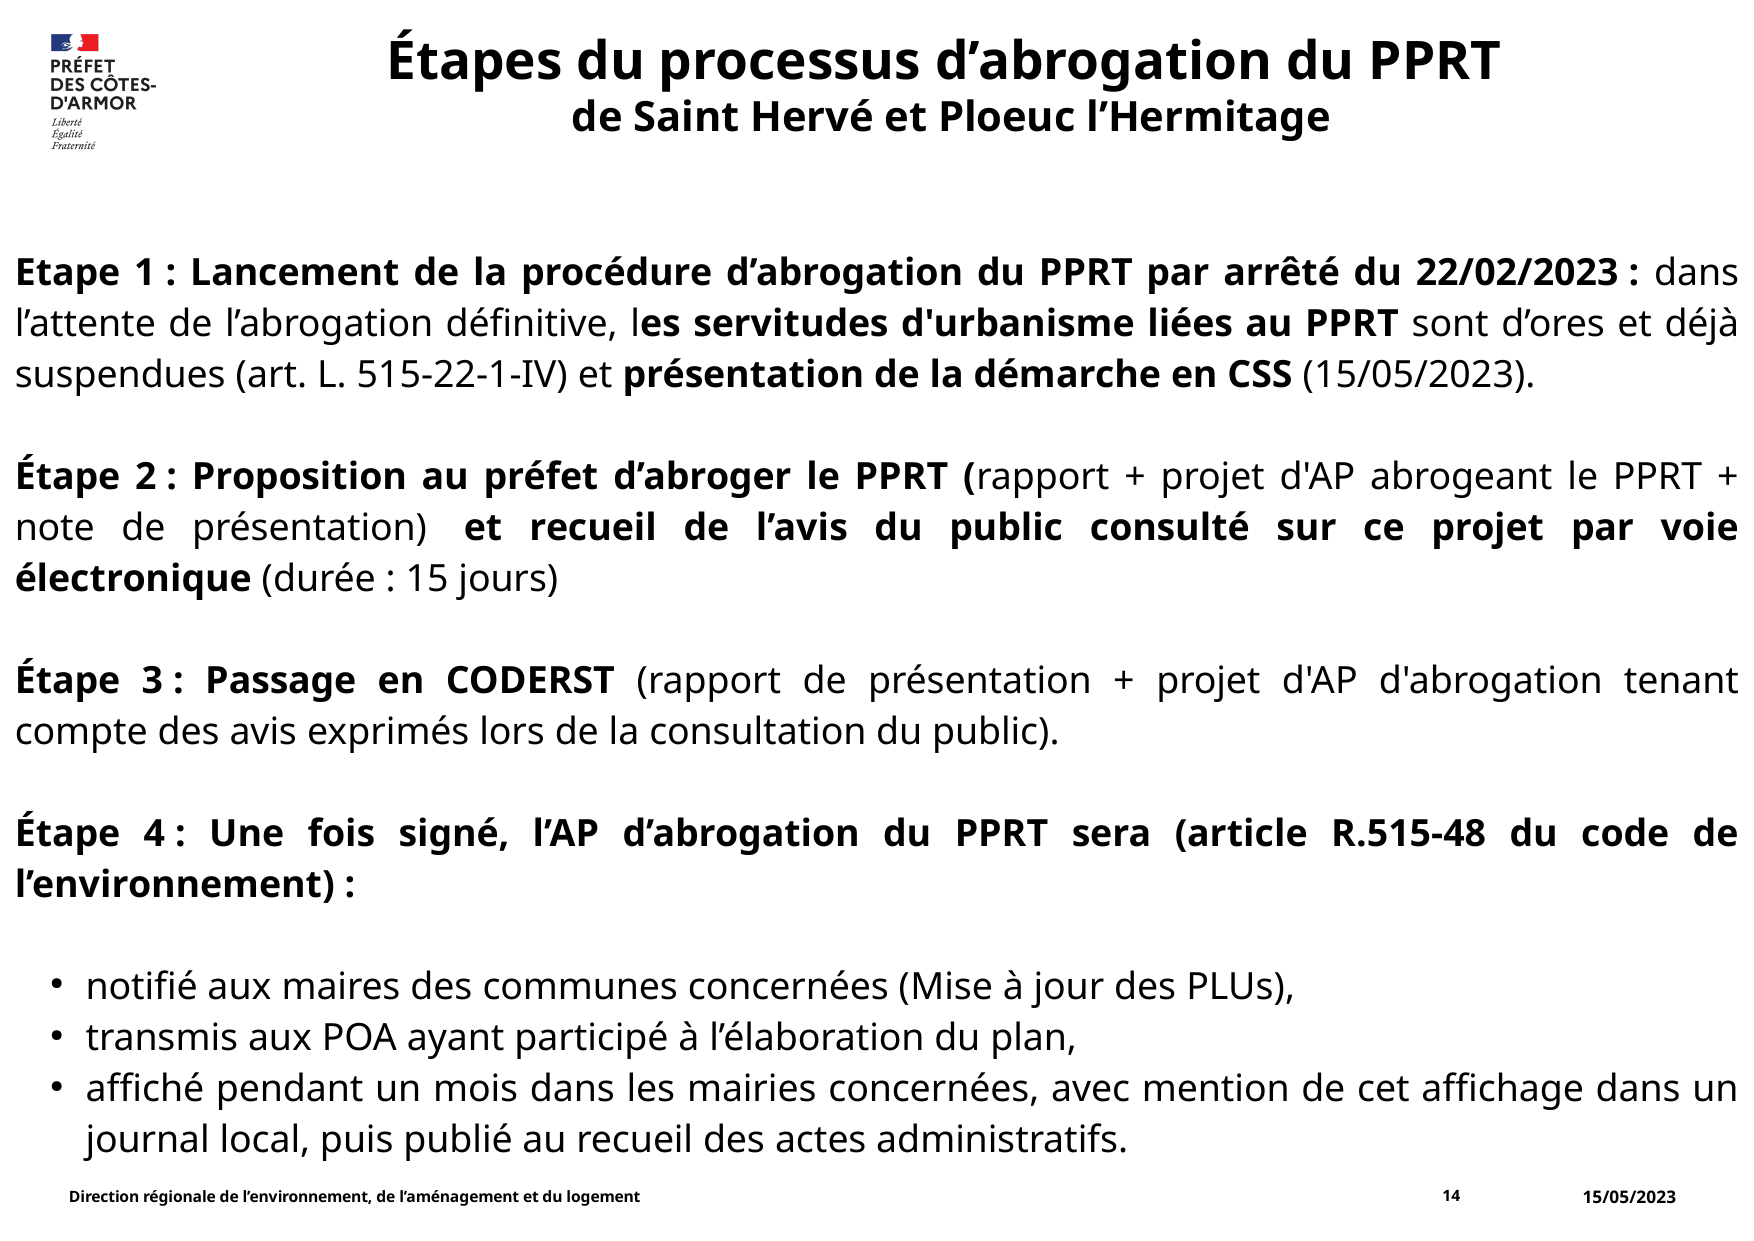

# Étapes du processus d’abrogation du PPRT de Saint Hervé et Ploeuc l’Hermitage
Etape 1 : Lancement de la procédure d’abrogation du PPRT par arrêté du 22/02/2023 : dans l’attente de l’abrogation définitive, les servitudes d'urbanisme liées au PPRT sont d’ores et déjà suspendues (art. L. 515-22-1-IV) et présentation de la démarche en CSS (15/05/2023).
Étape 2 : Proposition au préfet d’abroger le PPRT (rapport + projet d'AP abrogeant le PPRT + note de présentation)  et recueil de l’avis du public consulté sur ce projet par voie électronique (durée : 15 jours)
Étape 3 : Passage en CODERST (rapport de présentation + projet d'AP d'abrogation tenant compte des avis exprimés lors de la consultation du public).
Étape 4 : Une fois signé, l’AP d’abrogation du PPRT sera (article R.515-48 du code de l’environnement) :
notifié aux maires des communes concernées (Mise à jour des PLUs),
transmis aux POA ayant participé à l’élaboration du plan,
affiché pendant un mois dans les mairies concernées, avec mention de cet affichage dans un journal local, puis publié au recueil des actes administratifs.
Direction régionale de l’environnement, de l’aménagement et du logement de Bretagne
14